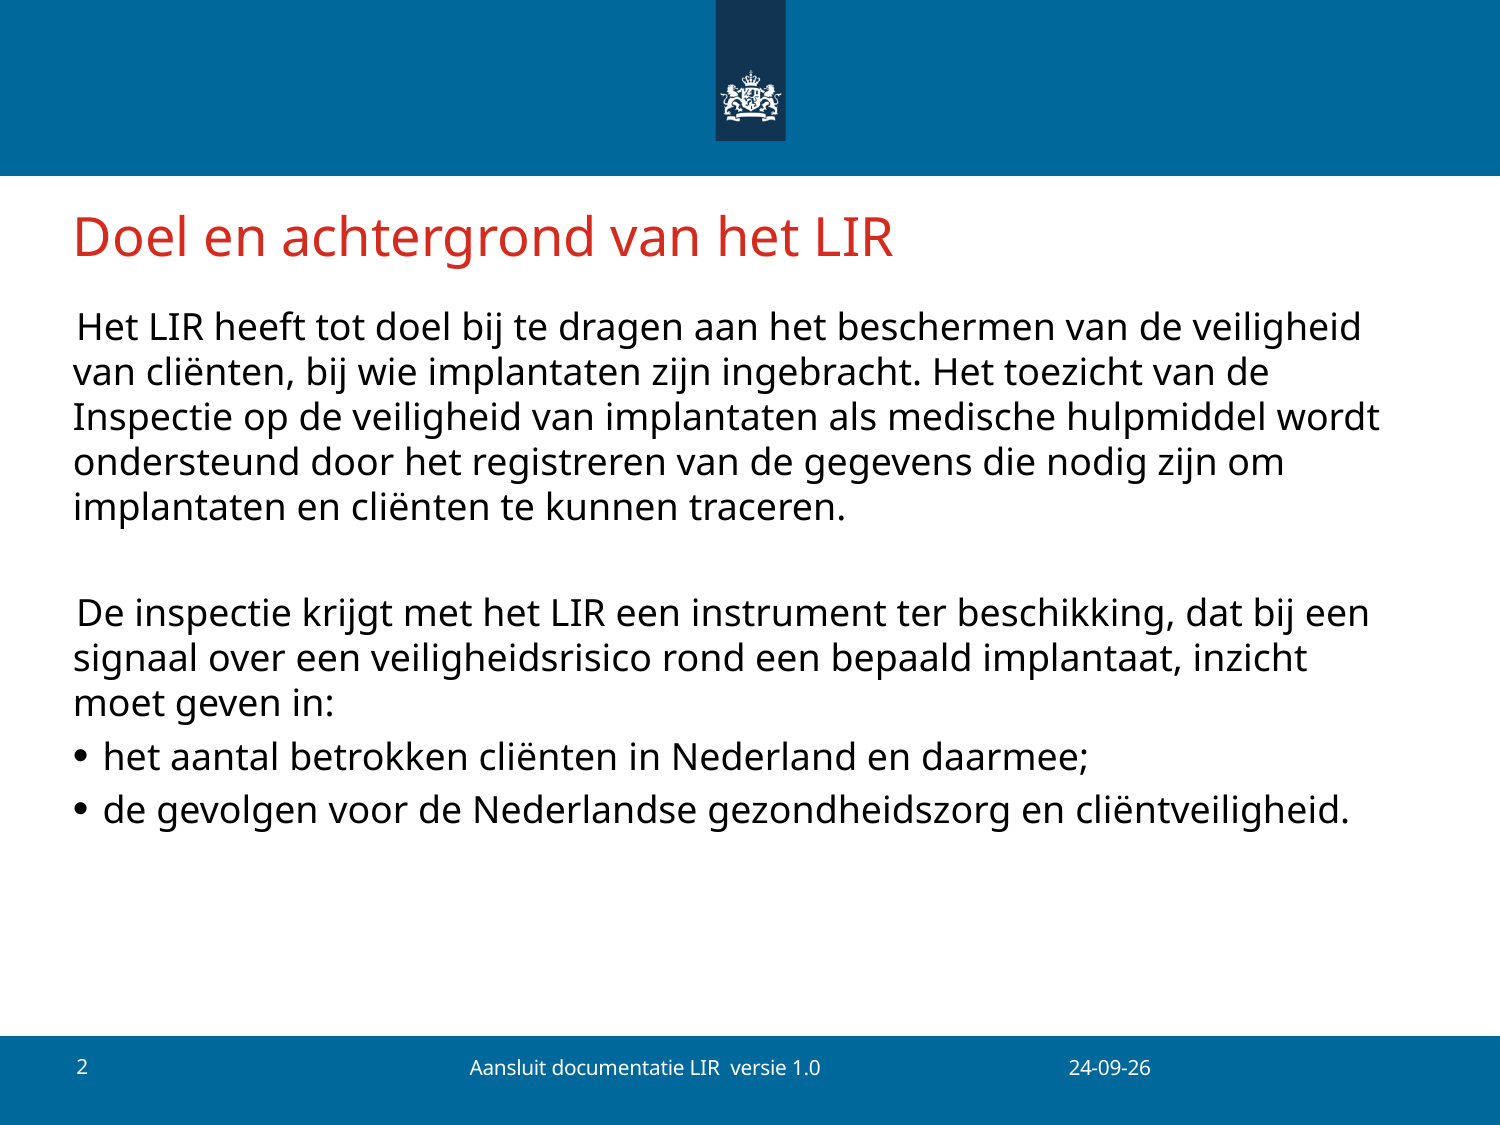

# Doel en achtergrond van het LIR
Het LIR heeft tot doel bij te dragen aan het beschermen van de veiligheid van cliënten, bij wie implantaten zijn ingebracht. Het toezicht van de Inspectie op de veiligheid van implantaten als medische hulpmiddel wordt ondersteund door het registreren van de gegevens die nodig zijn om implantaten en cliënten te kunnen traceren.
De inspectie krijgt met het LIR een instrument ter beschikking, dat bij een signaal over een veiligheidsrisico rond een bepaald implantaat, inzicht moet geven in:
het aantal betrokken cliënten in Nederland en daarmee;
de gevolgen voor de Nederlandse gezondheidszorg en cliëntveiligheid.
2
Aansluit documentatie LIR versie 1.0